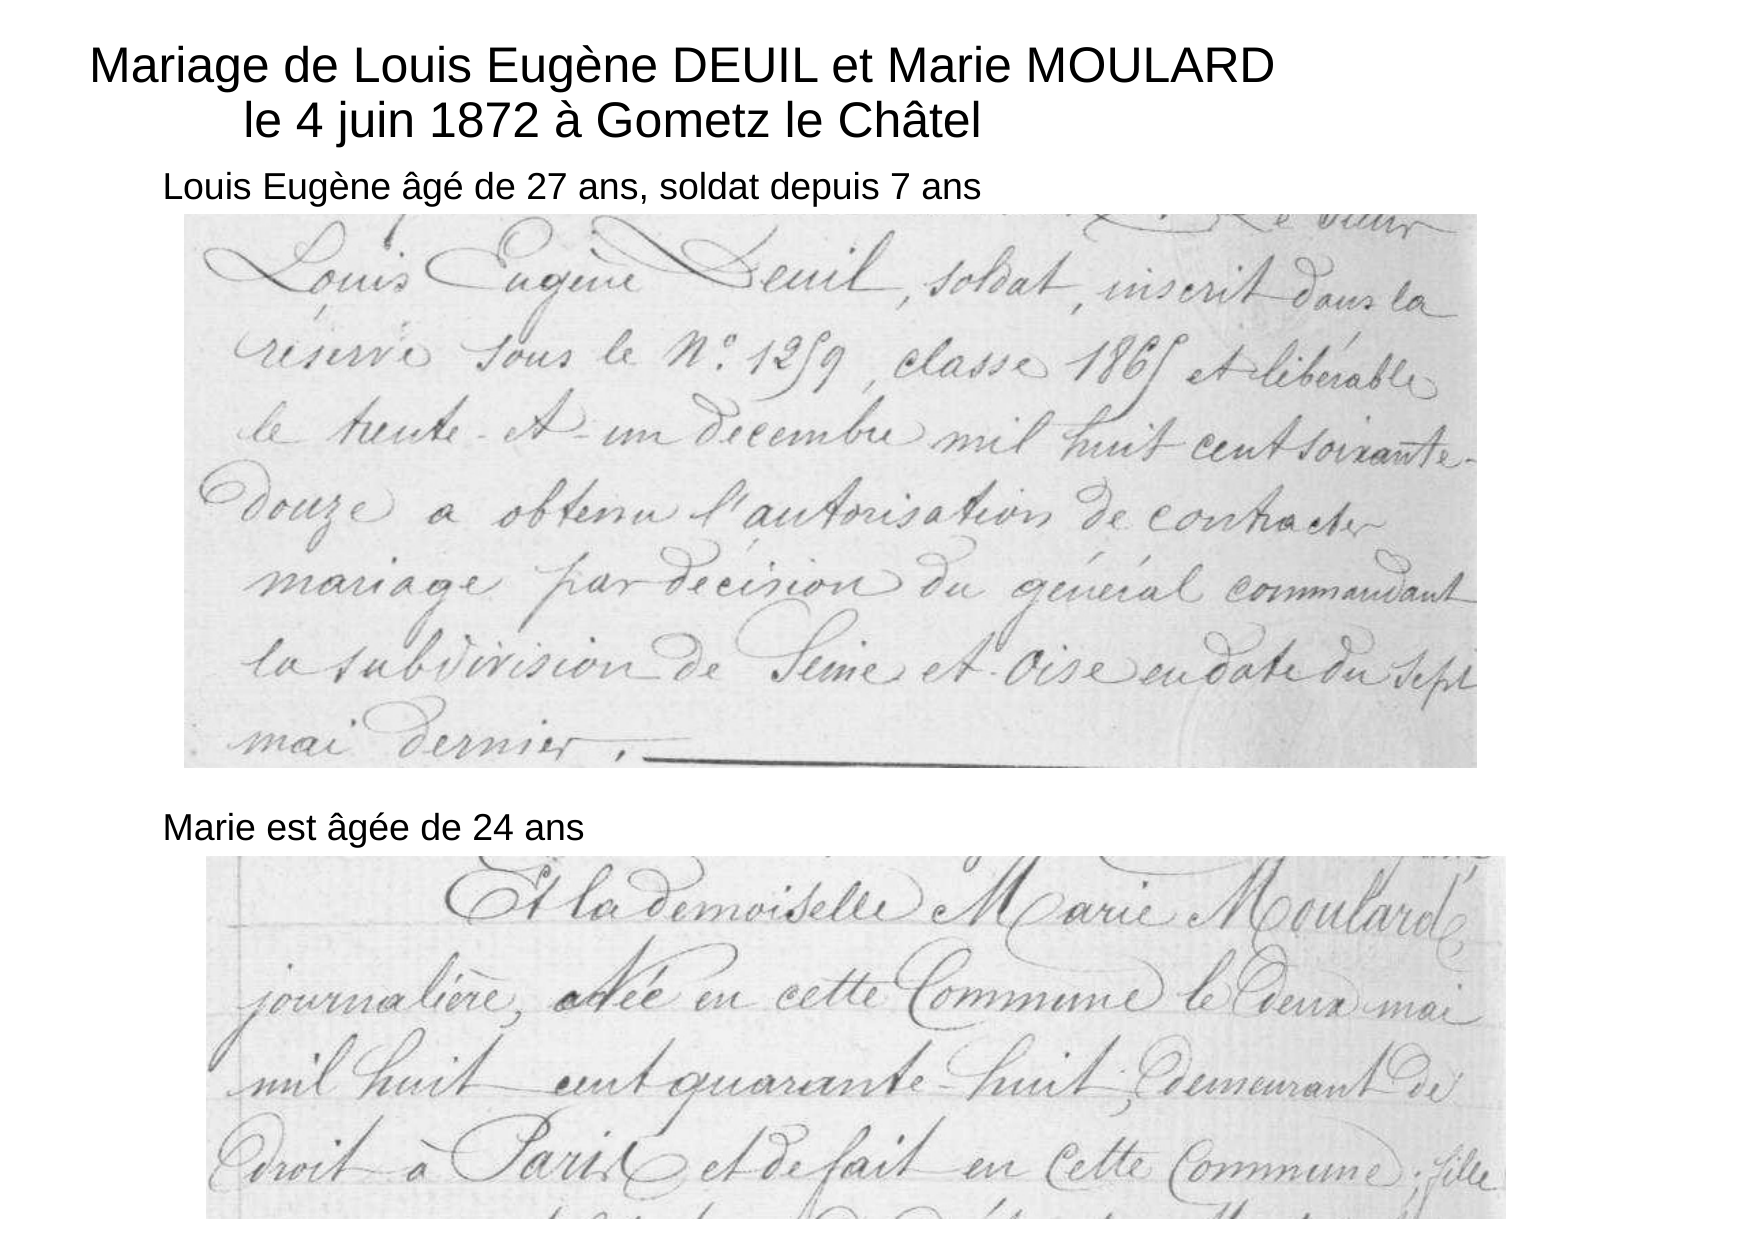

Mariage de Louis Eugène DEUIL et Marie MOULARD
 le 4 juin 1872 à Gometz le Châtel
Louis Eugène âgé de 27 ans, soldat depuis 7 ans
Marie est âgée de 24 ans